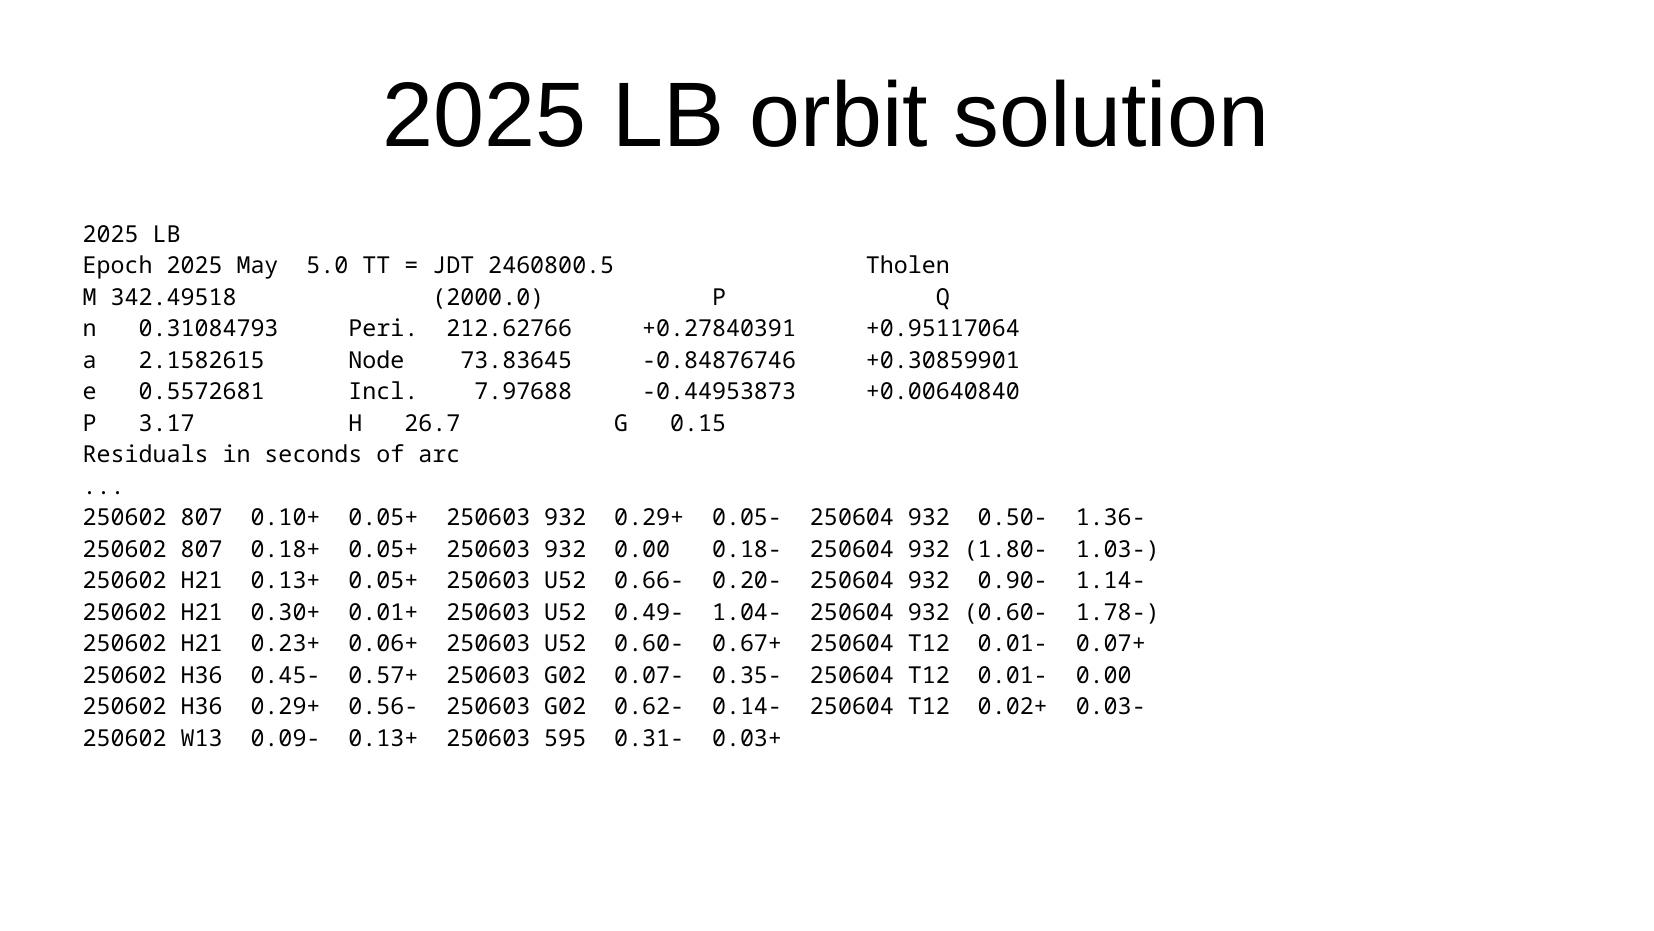

# 2025 LB orbit solution
2025 LB
Epoch 2025 May 5.0 TT = JDT 2460800.5 Tholen
M 342.49518 (2000.0) P Q
n 0.31084793 Peri. 212.62766 +0.27840391 +0.95117064
a 2.1582615 Node 73.83645 -0.84876746 +0.30859901
e 0.5572681 Incl. 7.97688 -0.44953873 +0.00640840
P 3.17 H 26.7 G 0.15
Residuals in seconds of arc
...
250602 807 0.10+ 0.05+ 250603 932 0.29+ 0.05- 250604 932 0.50- 1.36-
250602 807 0.18+ 0.05+ 250603 932 0.00 0.18- 250604 932 (1.80- 1.03-)
250602 H21 0.13+ 0.05+ 250603 U52 0.66- 0.20- 250604 932 0.90- 1.14-
250602 H21 0.30+ 0.01+ 250603 U52 0.49- 1.04- 250604 932 (0.60- 1.78-)
250602 H21 0.23+ 0.06+ 250603 U52 0.60- 0.67+ 250604 T12 0.01- 0.07+
250602 H36 0.45- 0.57+ 250603 G02 0.07- 0.35- 250604 T12 0.01- 0.00
250602 H36 0.29+ 0.56- 250603 G02 0.62- 0.14- 250604 T12 0.02+ 0.03-
250602 W13 0.09- 0.13+ 250603 595 0.31- 0.03+